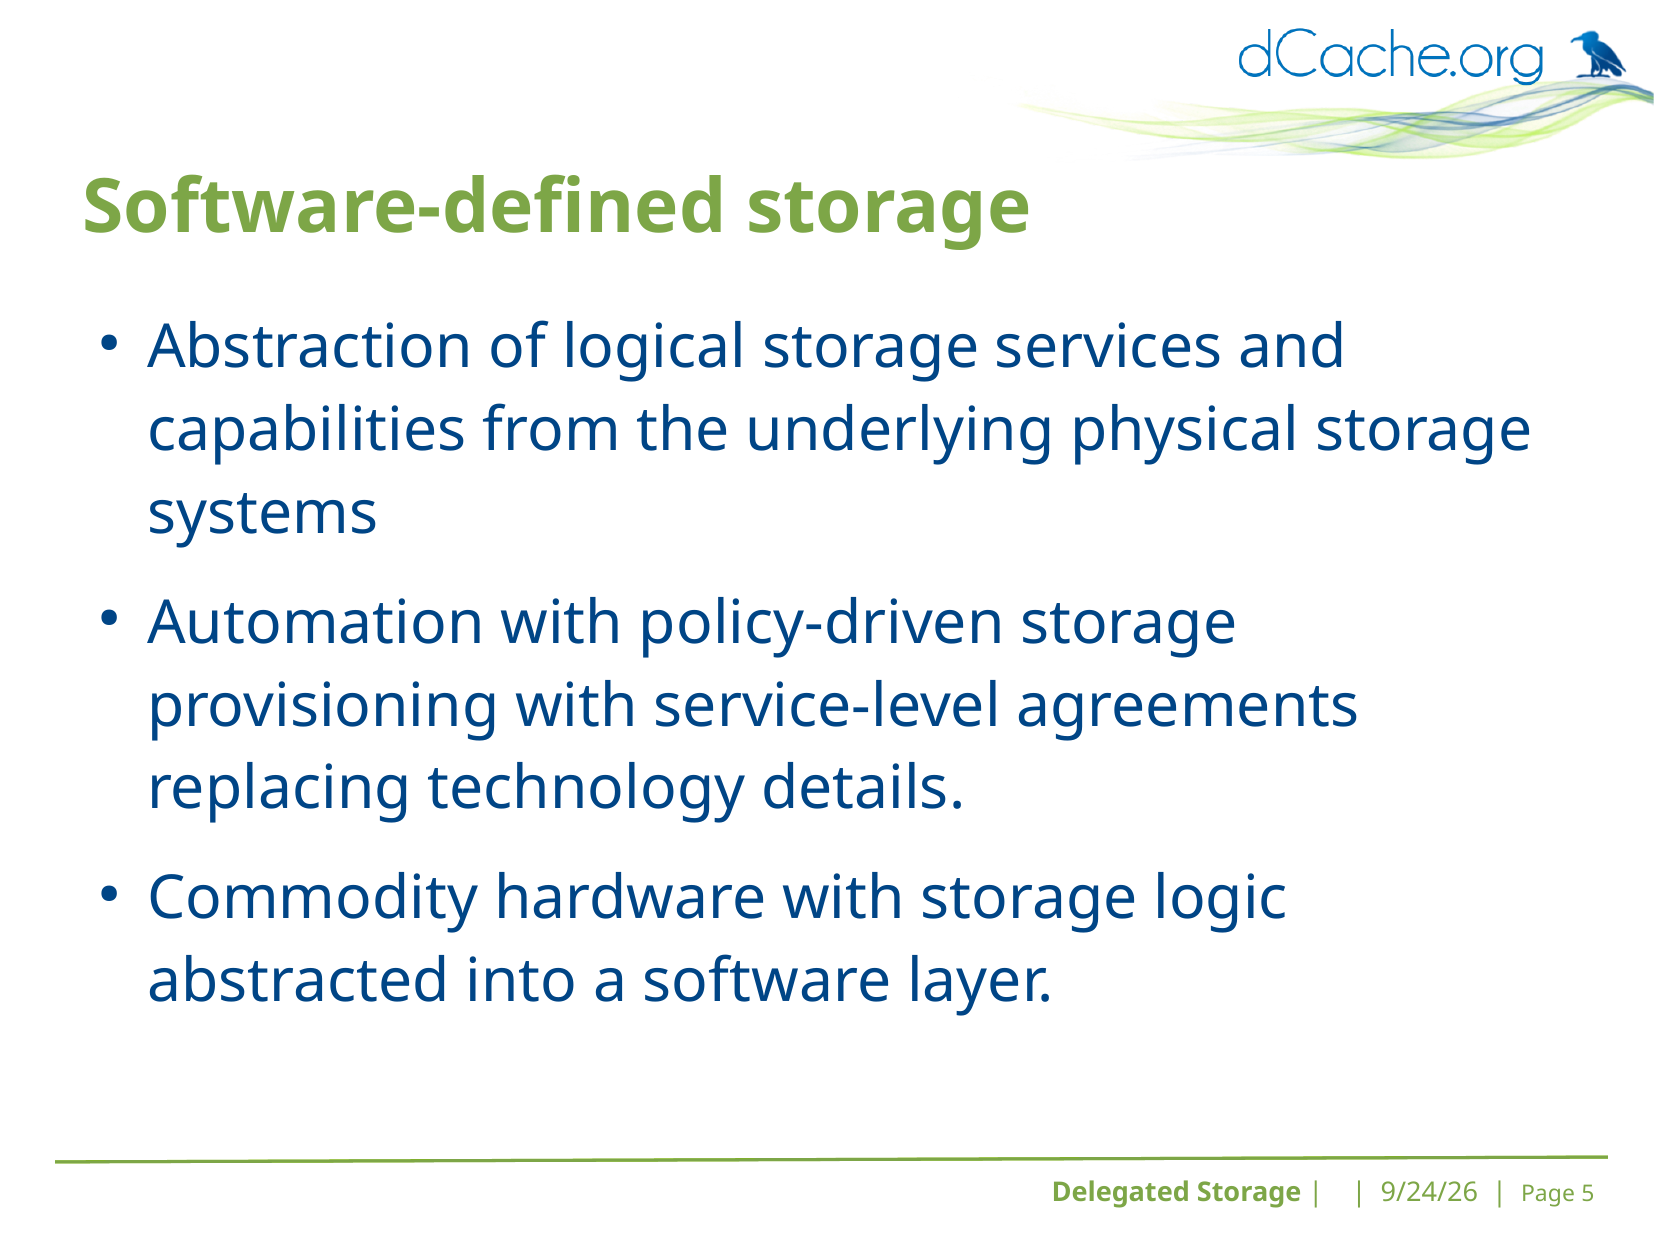

# Software-defined storage
Abstraction of logical storage services and capabilities from the underlying physical storage systems
Automation with policy-driven storage provisioning with service-level agreements replacing technology details.
Commodity hardware with storage logic abstracted into a software layer.
5